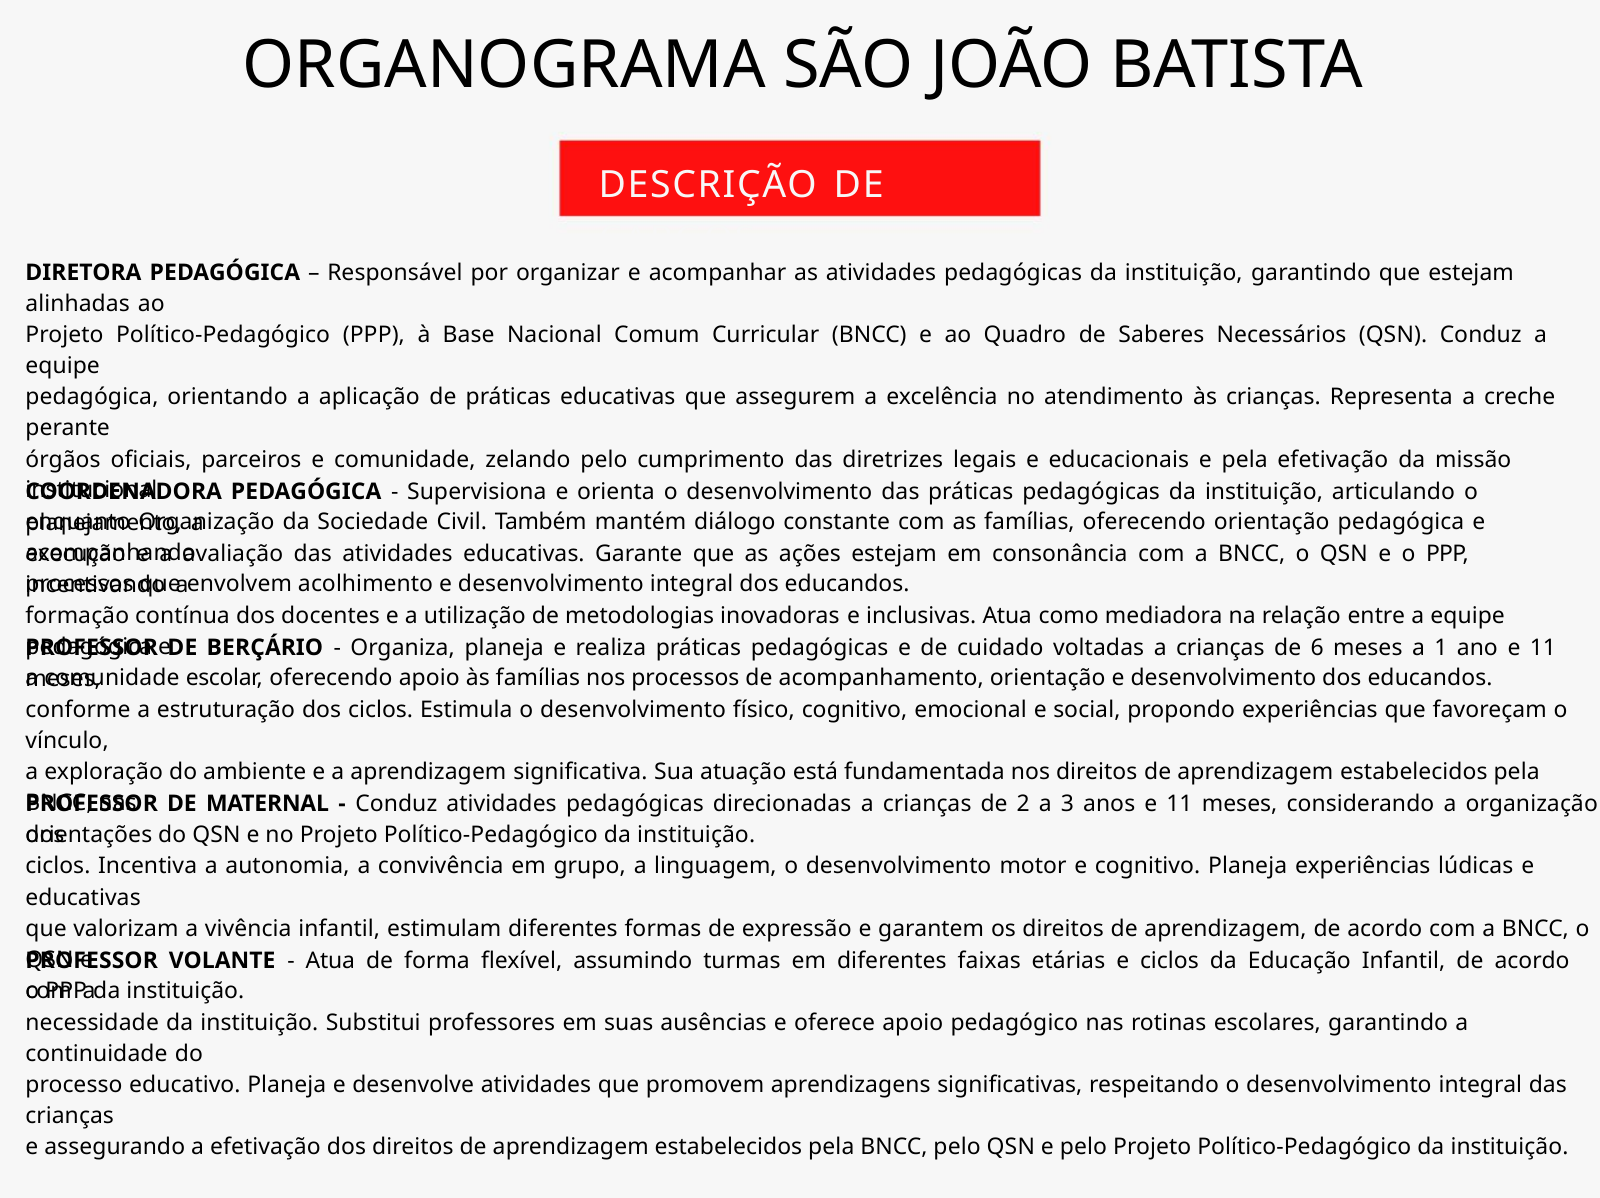

ORGANOGRAMA SÃO JOÃO BATISTA
DESCRIÇÃO DE CARGOS
DIRETORA PEDAGÓGICA – Responsável por organizar e acompanhar as atividades pedagógicas da instituição, garantindo que estejam alinhadas ao
Projeto Político-Pedagógico (PPP), à Base Nacional Comum Curricular (BNCC) e ao Quadro de Saberes Necessários (QSN). Conduz a equipe
pedagógica, orientando a aplicação de práticas educativas que assegurem a excelência no atendimento às crianças. Representa a creche perante
órgãos oficiais, parceiros e comunidade, zelando pelo cumprimento das diretrizes legais e educacionais e pela efetivação da missão institucional
enquanto Organização da Sociedade Civil. Também mantém diálogo constante com as famílias, oferecendo orientação pedagógica e acompanhando
processos que envolvem acolhimento e desenvolvimento integral dos educandos.
COORDENADORA PEDAGÓGICA - Supervisiona e orienta o desenvolvimento das práticas pedagógicas da instituição, articulando o planejamento, a
execução e a avaliação das atividades educativas. Garante que as ações estejam em consonância com a BNCC, o QSN e o PPP, incentivando a
formação contínua dos docentes e a utilização de metodologias inovadoras e inclusivas. Atua como mediadora na relação entre a equipe pedagógica e
a comunidade escolar, oferecendo apoio às famílias nos processos de acompanhamento, orientação e desenvolvimento dos educandos.
PROFESSOR DE BERÇÁRIO - Organiza, planeja e realiza práticas pedagógicas e de cuidado voltadas a crianças de 6 meses a 1 ano e 11 meses,
conforme a estruturação dos ciclos. Estimula o desenvolvimento físico, cognitivo, emocional e social, propondo experiências que favoreçam o vínculo,
a exploração do ambiente e a aprendizagem significativa. Sua atuação está fundamentada nos direitos de aprendizagem estabelecidos pela BNCC, nas
orientações do QSN e no Projeto Político-Pedagógico da instituição.
PROFESSOR DE MATERNAL - Conduz atividades pedagógicas direcionadas a crianças de 2 a 3 anos e 11 meses, considerando a organização dos
ciclos. Incentiva a autonomia, a convivência em grupo, a linguagem, o desenvolvimento motor e cognitivo. Planeja experiências lúdicas e educativas
que valorizam a vivência infantil, estimulam diferentes formas de expressão e garantem os direitos de aprendizagem, de acordo com a BNCC, o QSN e
o PPP da instituição.
PROFESSOR VOLANTE - Atua de forma flexível, assumindo turmas em diferentes faixas etárias e ciclos da Educação Infantil, de acordo com a
necessidade da instituição. Substitui professores em suas ausências e oferece apoio pedagógico nas rotinas escolares, garantindo a continuidade do
processo educativo. Planeja e desenvolve atividades que promovem aprendizagens significativas, respeitando o desenvolvimento integral das crianças
e assegurando a efetivação dos direitos de aprendizagem estabelecidos pela BNCC, pelo QSN e pelo Projeto Político-Pedagógico da instituição.